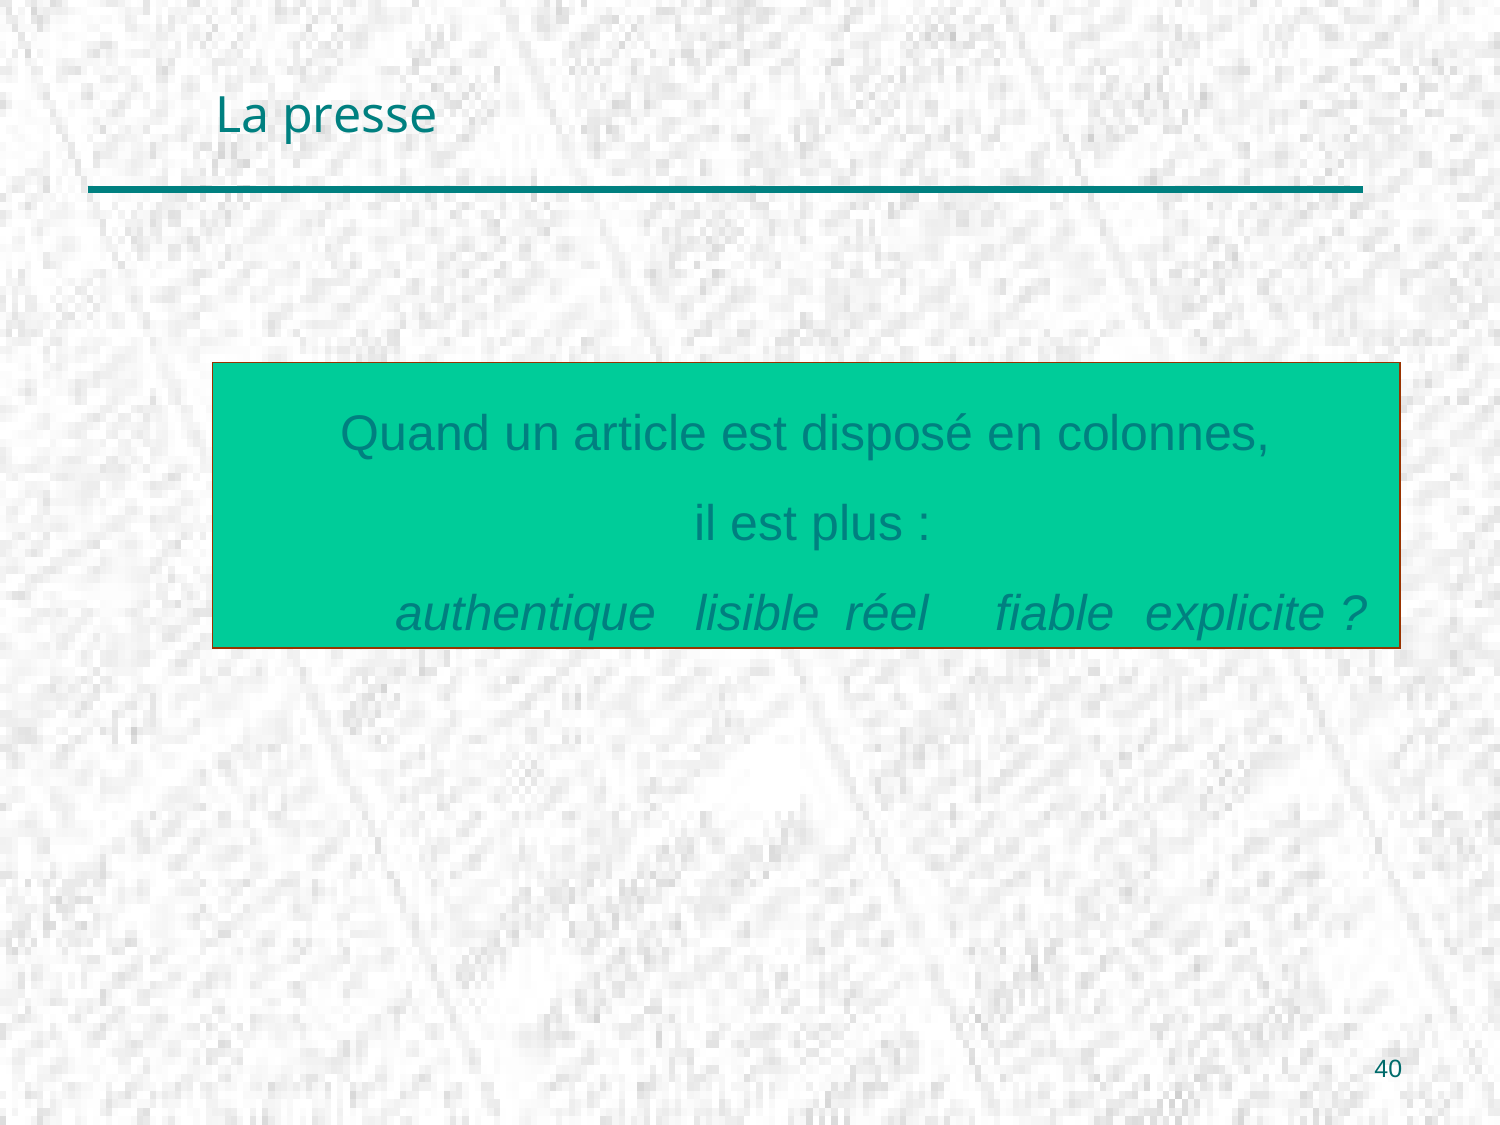

La presse
Quand un article est disposé en colonnes,
 il est plus :
	authentique	lisible	réel	fiable	explicite ?
40